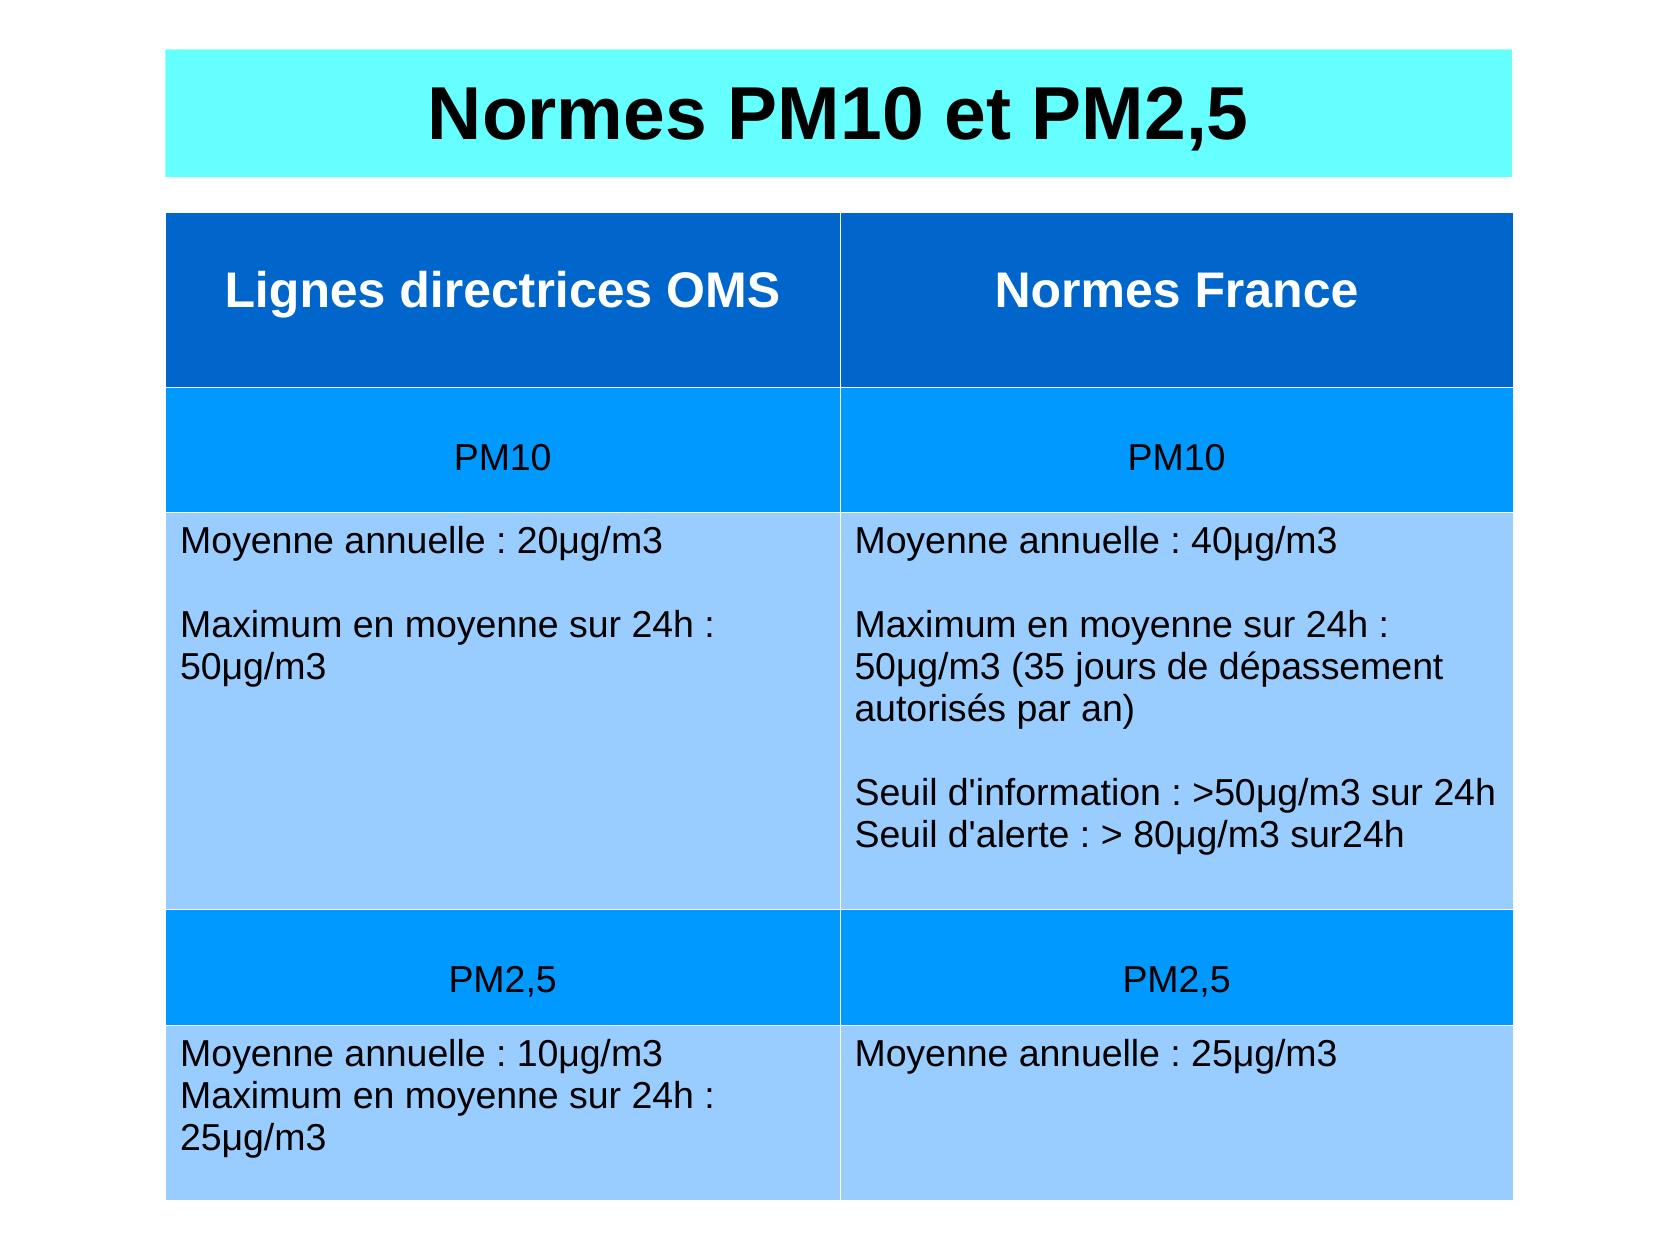

# Normes PM10 et PM2,5
| Lignes directrices OMS | Normes France |
| --- | --- |
| PM10 | PM10 |
| Moyenne annuelle : 20μg/m3 Maximum en moyenne sur 24h : 50μg/m3 | Moyenne annuelle : 40μg/m3 Maximum en moyenne sur 24h : 50μg/m3 (35 jours de dépassement autorisés par an) Seuil d'information : >50μg/m3 sur 24h Seuil d'alerte : > 80μg/m3 sur24h |
| PM2,5 | PM2,5 |
| Moyenne annuelle : 10μg/m3 Maximum en moyenne sur 24h : 25μg/m3 | Moyenne annuelle : 25μg/m3 |